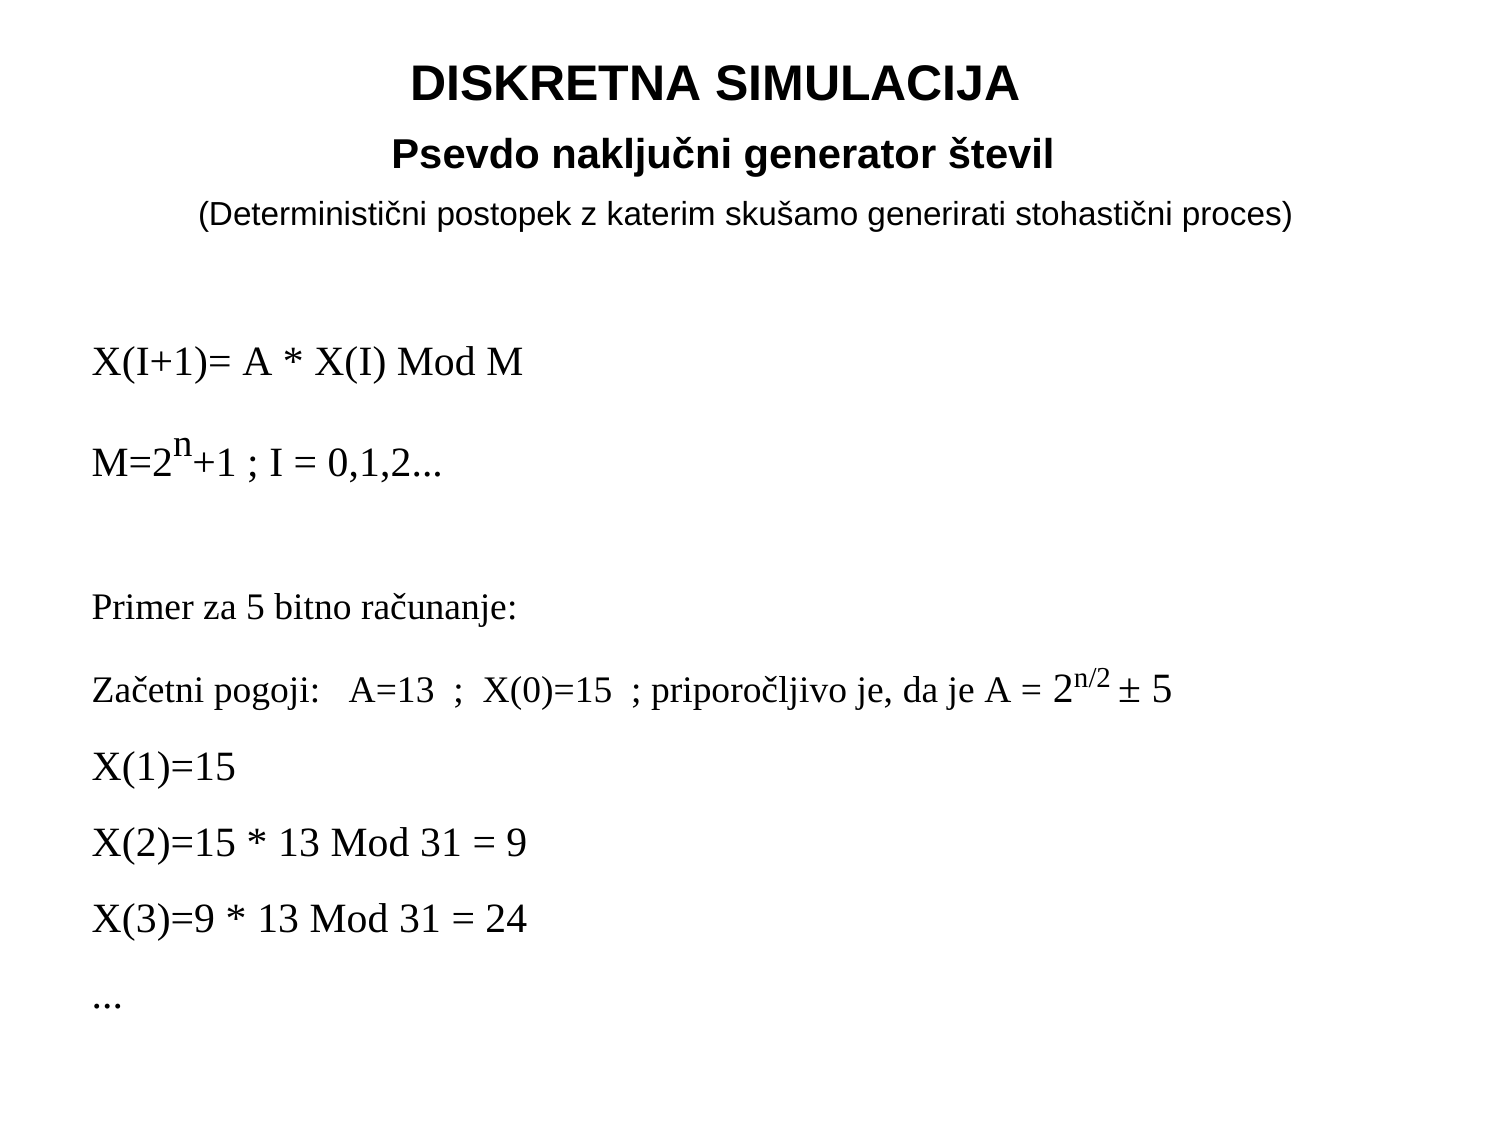

DISKRETNA SIMULACIJA
Psevdo naključni generator števil
(Deterministični postopek z katerim skušamo generirati stohastični proces)
X(I+1)= A * X(I) Mod M
M=2n+1 ; I = 0,1,2...
Primer za 5 bitno računanje:
Začetni pogoji: A=13 ; X(0)=15 ; priporočljivo je, da je A = 2n/2 ± 5
X(1)=15
X(2)=15 * 13 Mod 31 = 9
X(3)=9 * 13 Mod 31 = 24
...